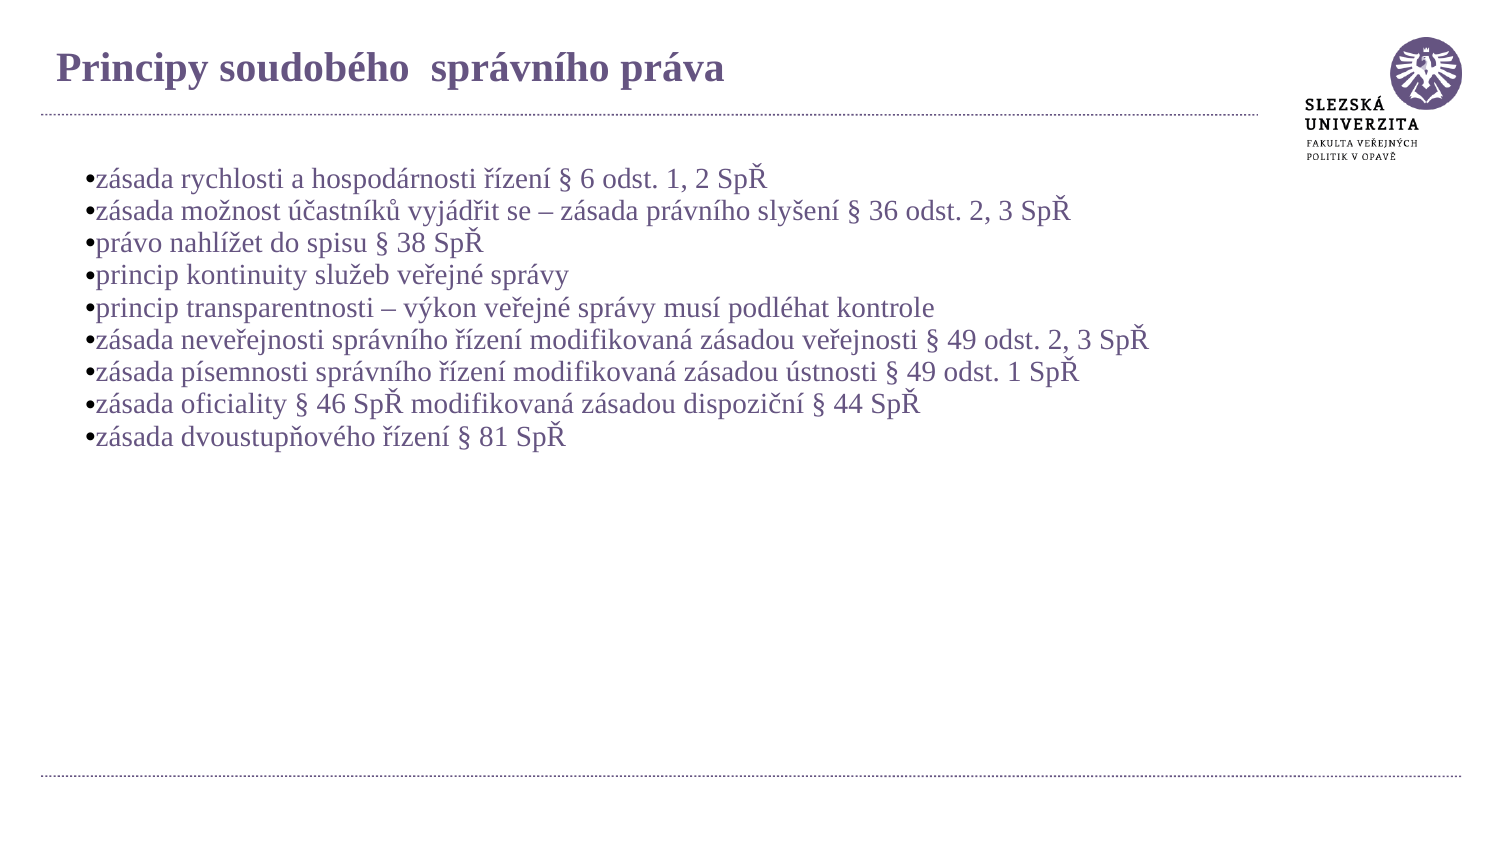

# Principy soudobého správního práva
zásada rychlosti a hospodárnosti řízení § 6 odst. 1, 2 SpŘ
zásada možnost účastníků vyjádřit se – zásada právního slyšení § 36 odst. 2, 3 SpŘ
právo nahlížet do spisu § 38 SpŘ
princip kontinuity služeb veřejné správy
princip transparentnosti – výkon veřejné správy musí podléhat kontrole
zásada neveřejnosti správního řízení modifikovaná zásadou veřejnosti § 49 odst. 2, 3 SpŘ
zásada písemnosti správního řízení modifikovaná zásadou ústnosti § 49 odst. 1 SpŘ
zásada oficiality § 46 SpŘ modifikovaná zásadou dispoziční § 44 SpŘ
zásada dvoustupňového řízení § 81 SpŘ